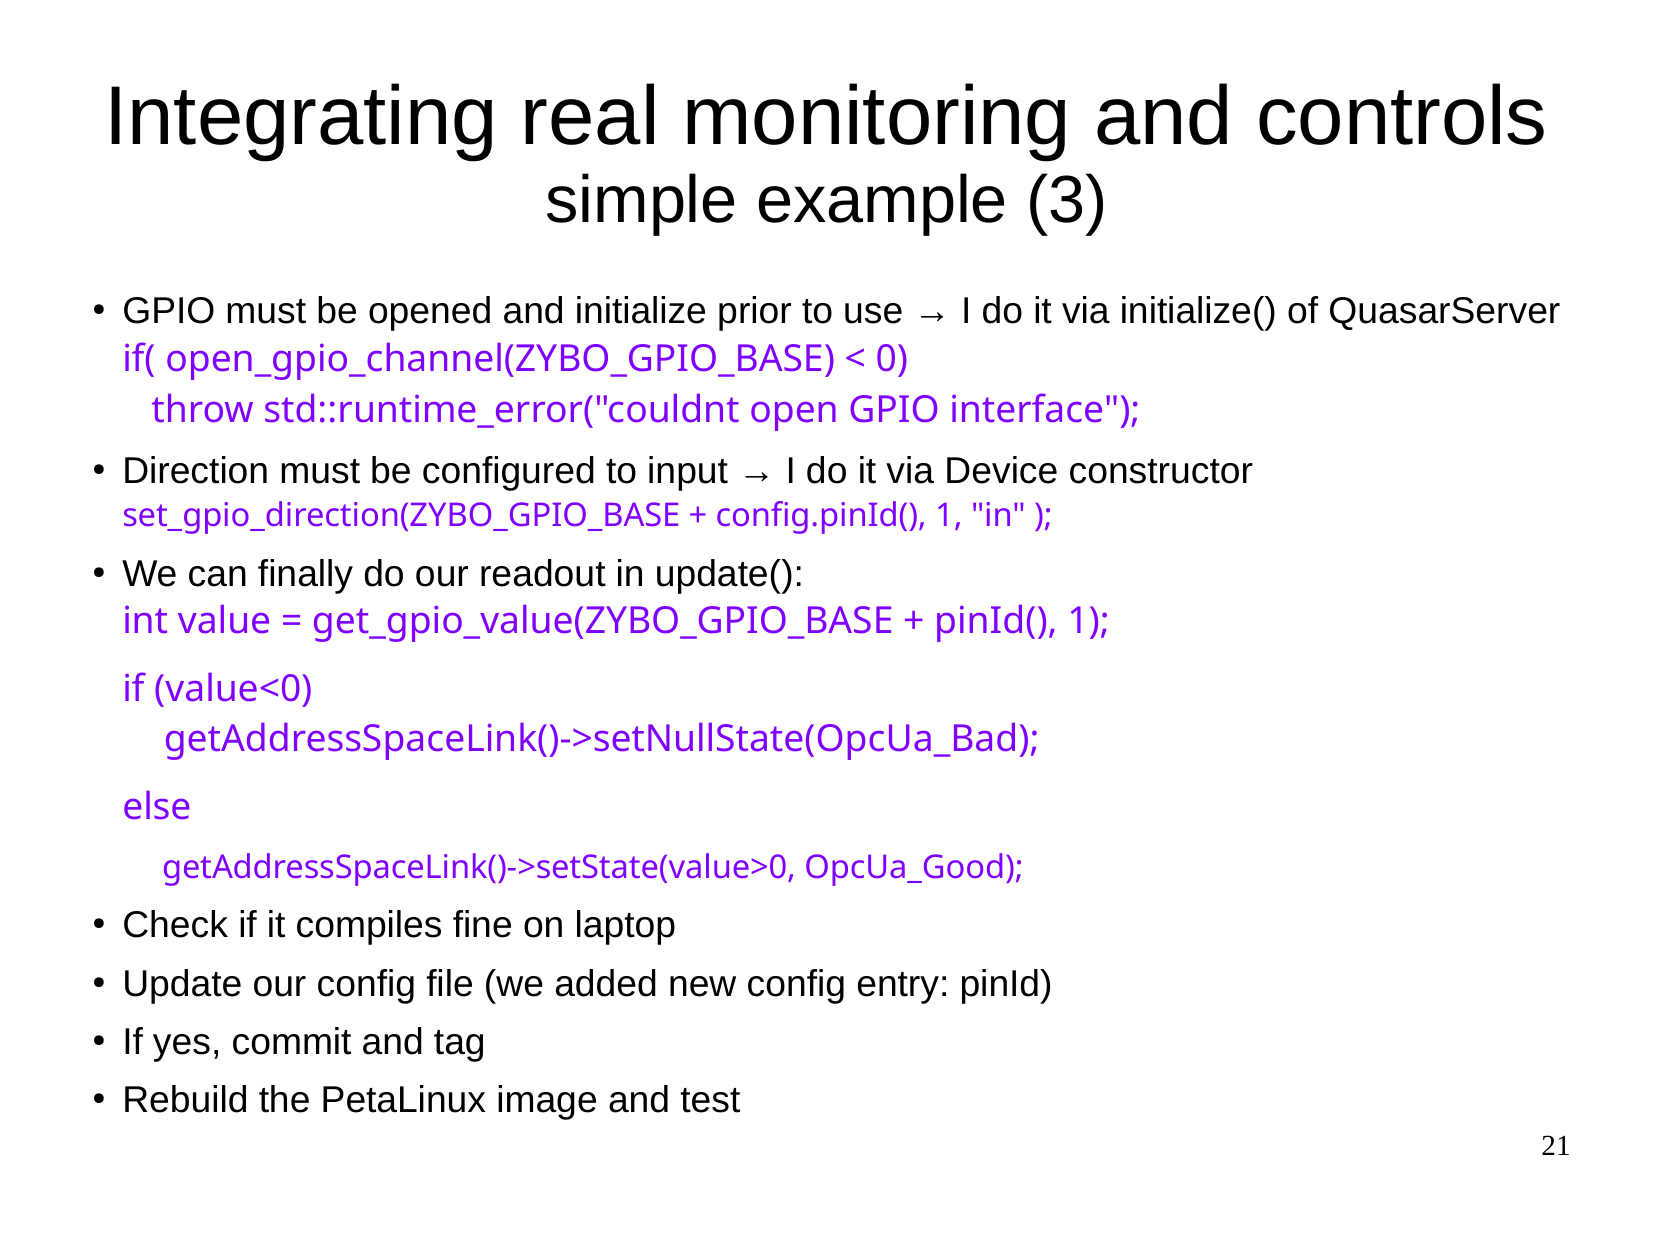

# Integrating real monitoring and controls simple example (3)
GPIO must be opened and initialize prior to use → I do it via initialize() of QuasarServer
if( open_gpio_channel(ZYBO_GPIO_BASE) < 0)
 throw std::runtime_error("couldnt open GPIO interface");
Direction must be configured to input → I do it via Device constructor
set_gpio_direction(ZYBO_GPIO_BASE + config.pinId(), 1, "in" );
We can finally do our readout in update():
int value = get_gpio_value(ZYBO_GPIO_BASE + pinId(), 1);
if (value<0)
	getAddressSpaceLink()->setNullState(OpcUa_Bad);
else
getAddressSpaceLink()->setState(value>0, OpcUa_Good);
Check if it compiles fine on laptop
Update our config file (we added new config entry: pinId)
If yes, commit and tag
Rebuild the PetaLinux image and test
21